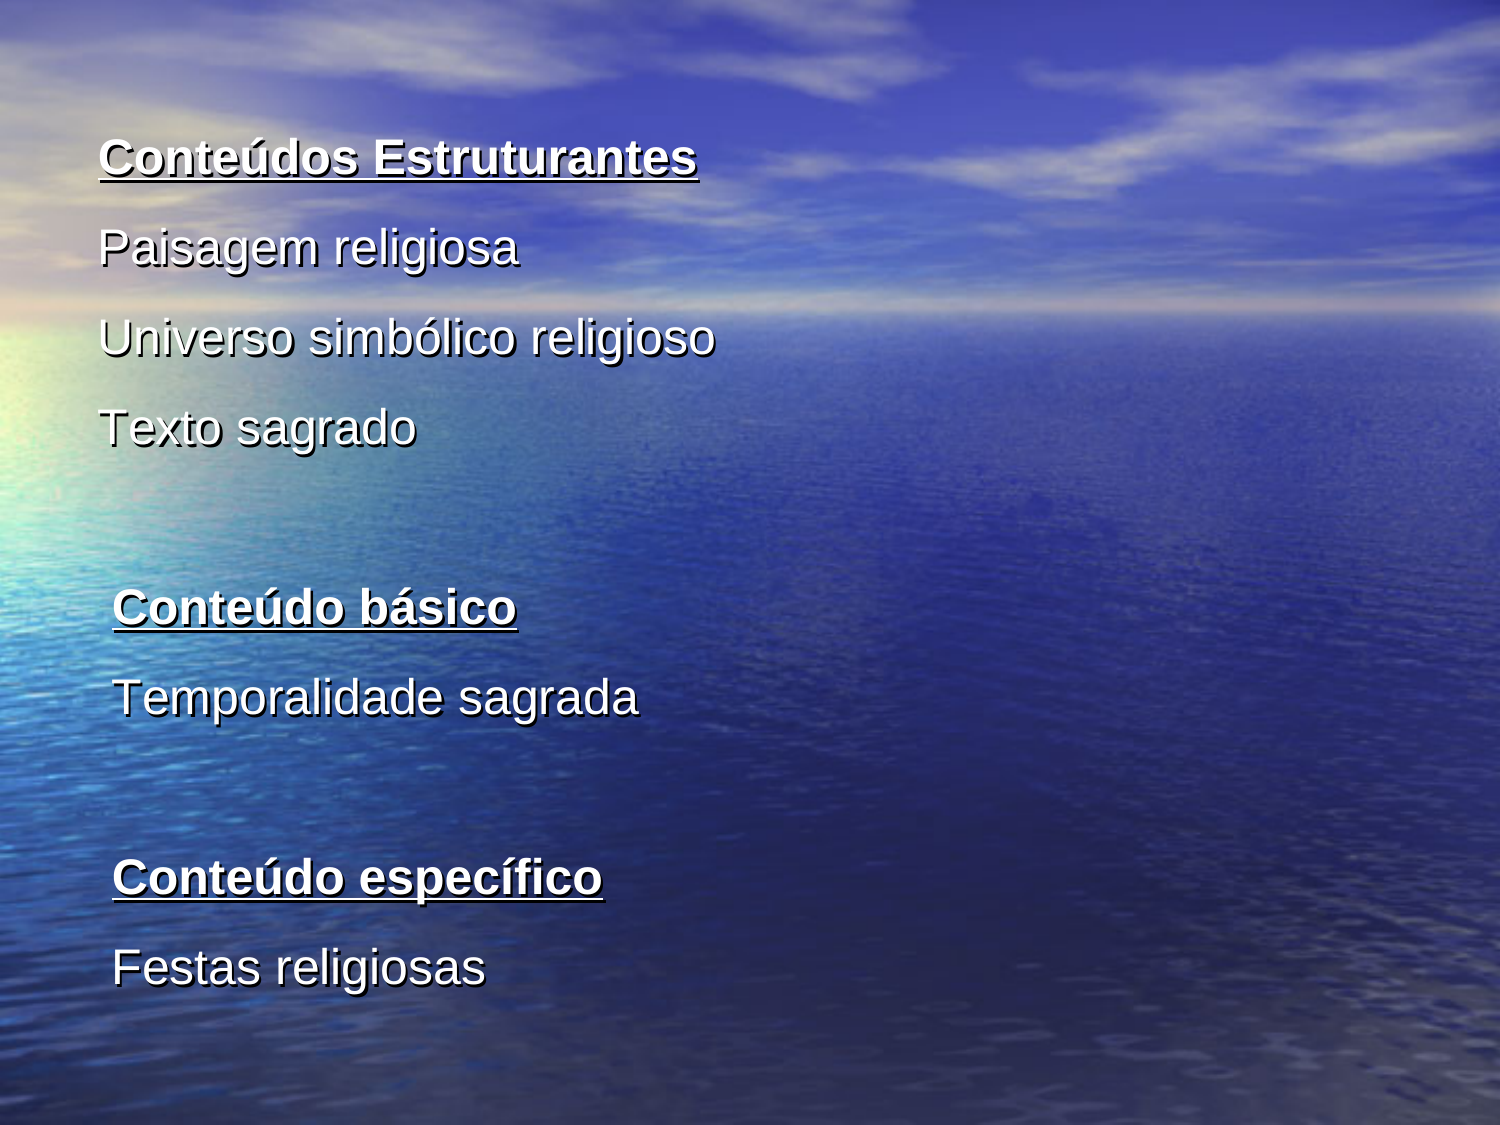

# Conteúdos Estruturantes Paisagem religiosa Universo simbólico religioso Texto sagrado Conteúdo básico Temporalidade sagrada Conteúdo específico Festas religiosas